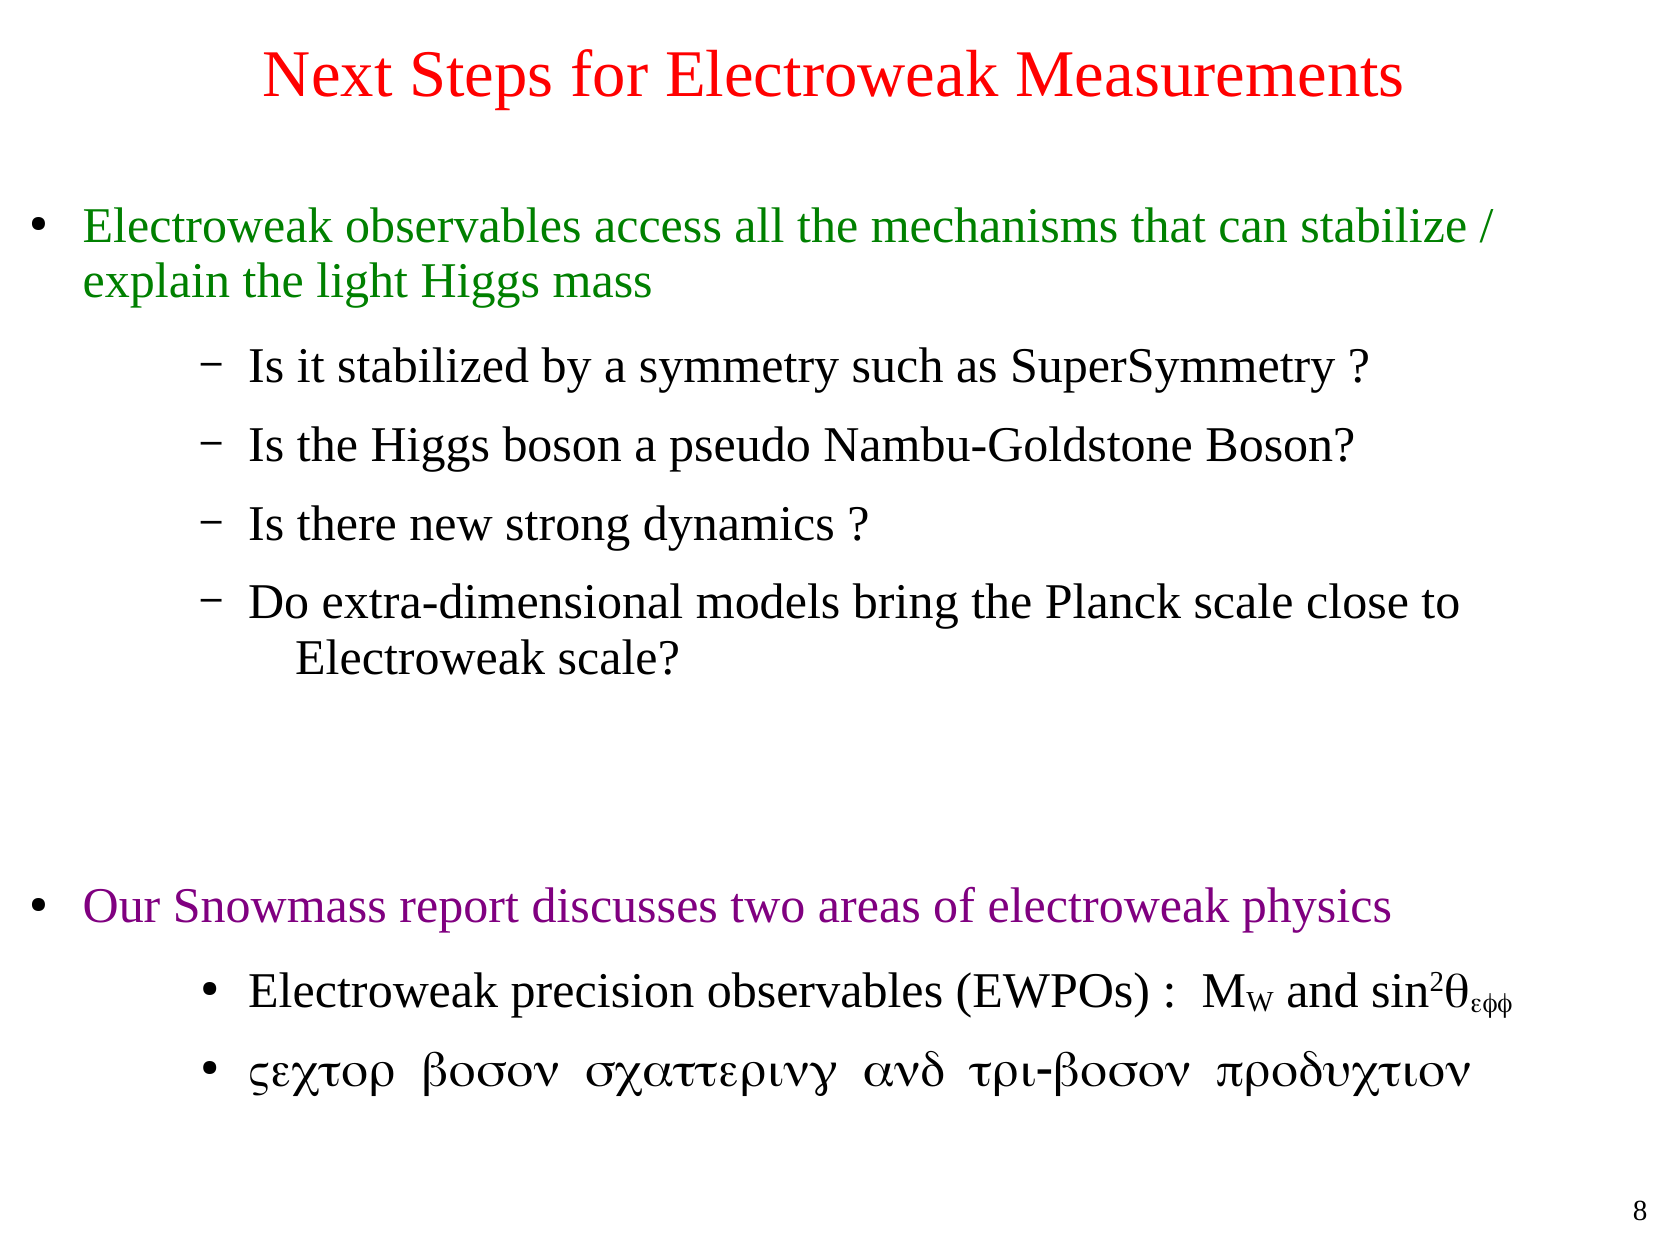

# Next Steps for Electroweak Measurements
Electroweak observables access all the mechanisms that can stabilize / explain the light Higgs mass
Is it stabilized by a symmetry such as SuperSymmetry ?
Is the Higgs boson a pseudo Nambu-Goldstone Boson?
Is there new strong dynamics ?
Do extra-dimensional models bring the Planck scale close to Electroweak scale?
Our Snowmass report discusses two areas of electroweak physics
Electroweak precision observables (EWPOs) : MW and sin2θeff
Vector boson scattering and tri-boson production
8